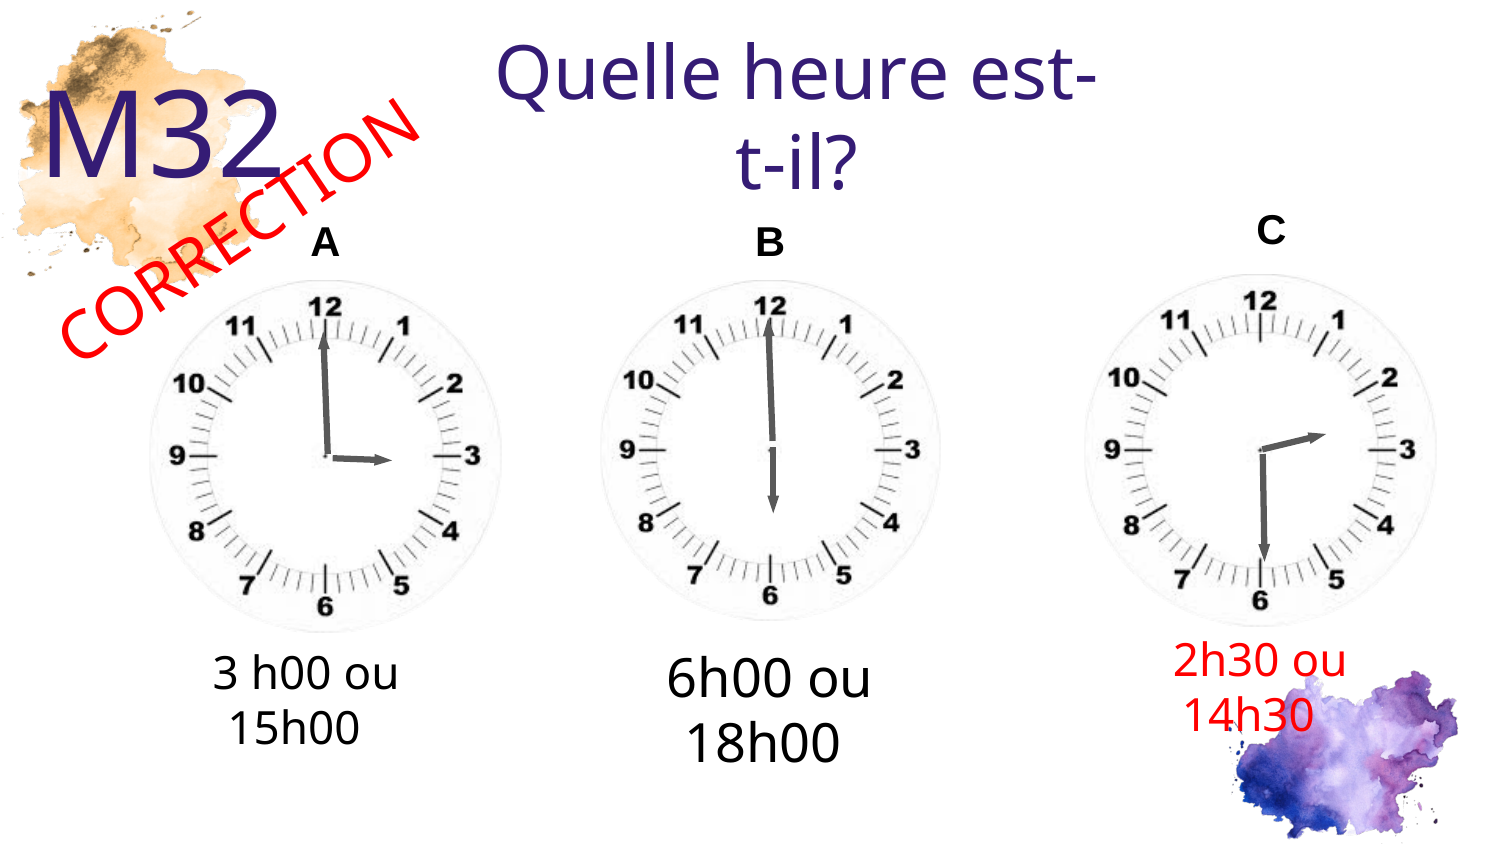

Quelle heure est-t-il?
M32
CORRECTION
C
A
B
2h30 ou 14h30
3 h00 ou 15h00
6h00 ou 18h00